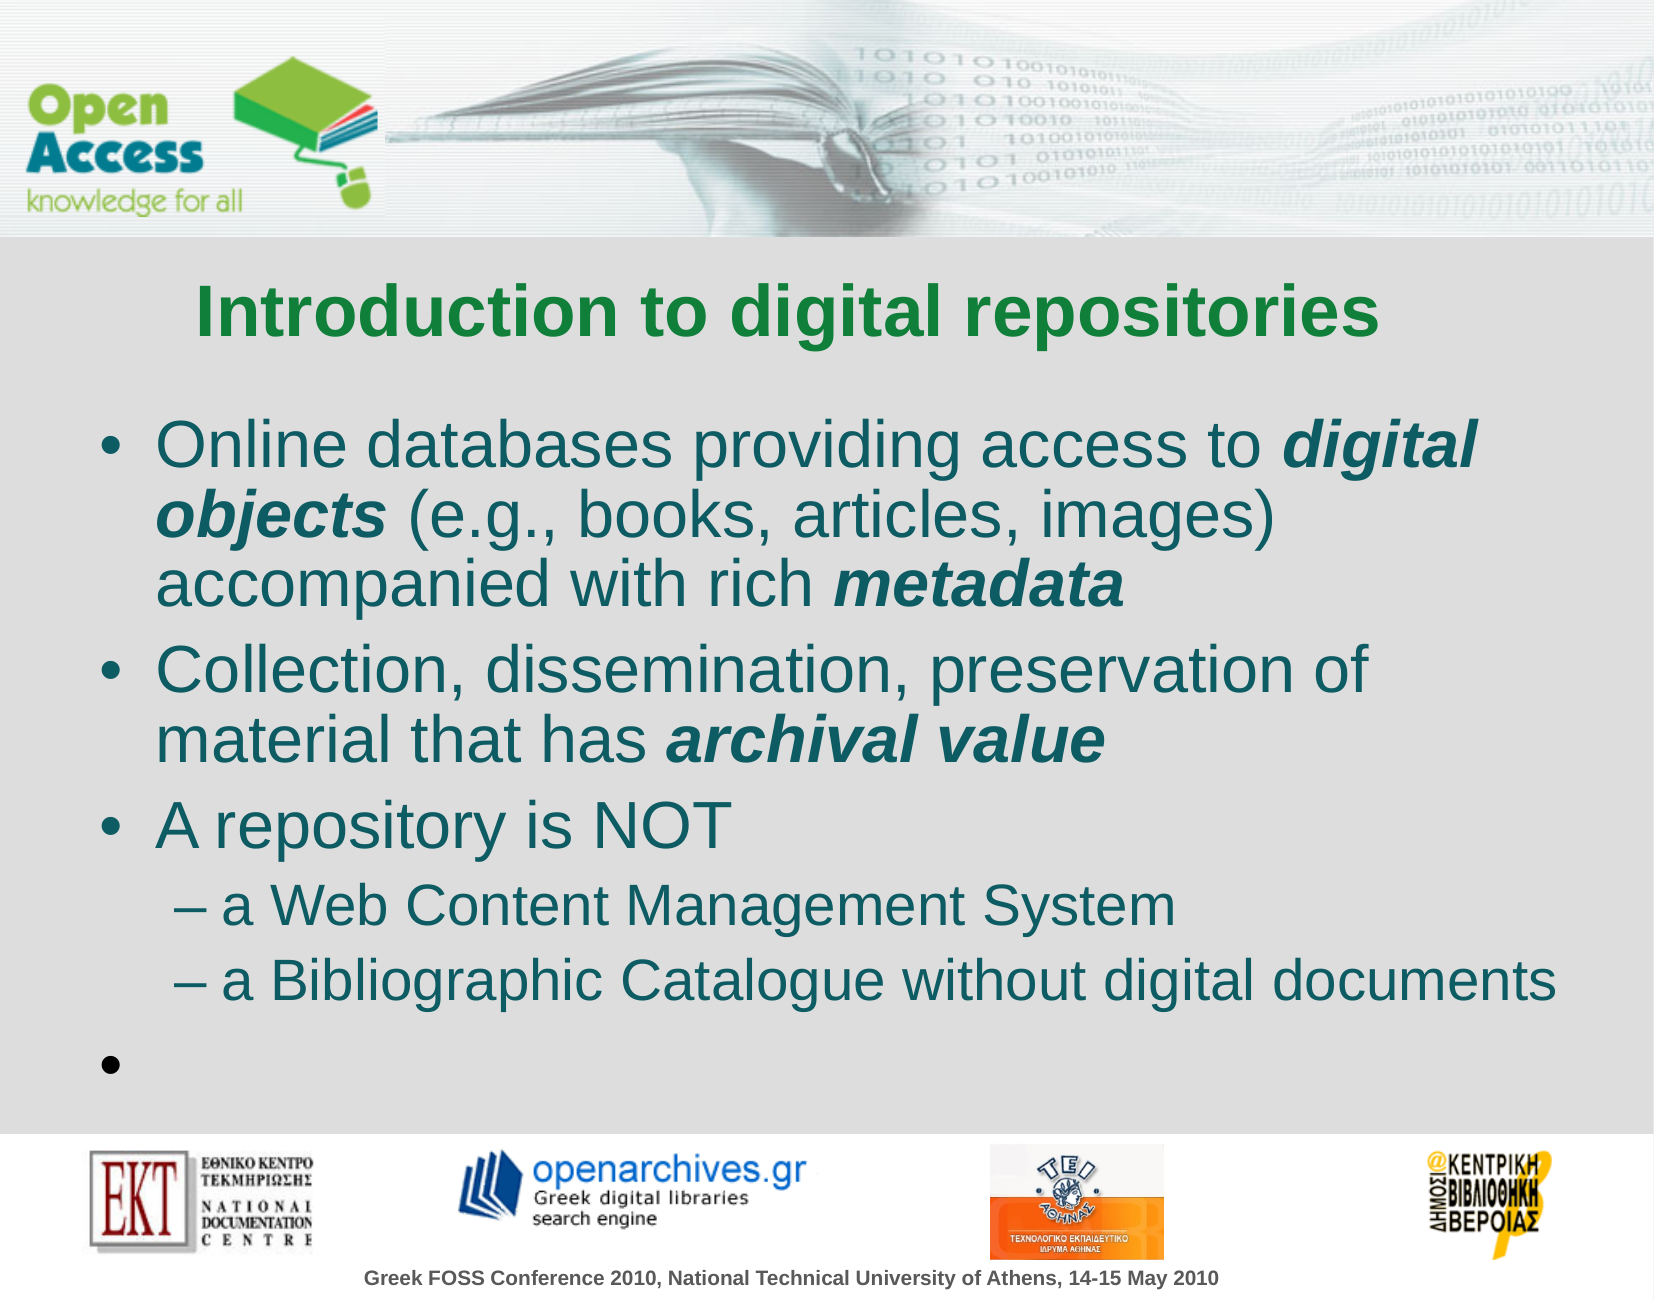

Introduction to digital repositories
Online databases providing access to digital objects (e.g., books, articles, images) accompanied with rich metadata
Collection, dissemination, preservation of material that has archival value
A repository is NOT
a Web Content Management System
a Bibliographic Catalogue without digital documents